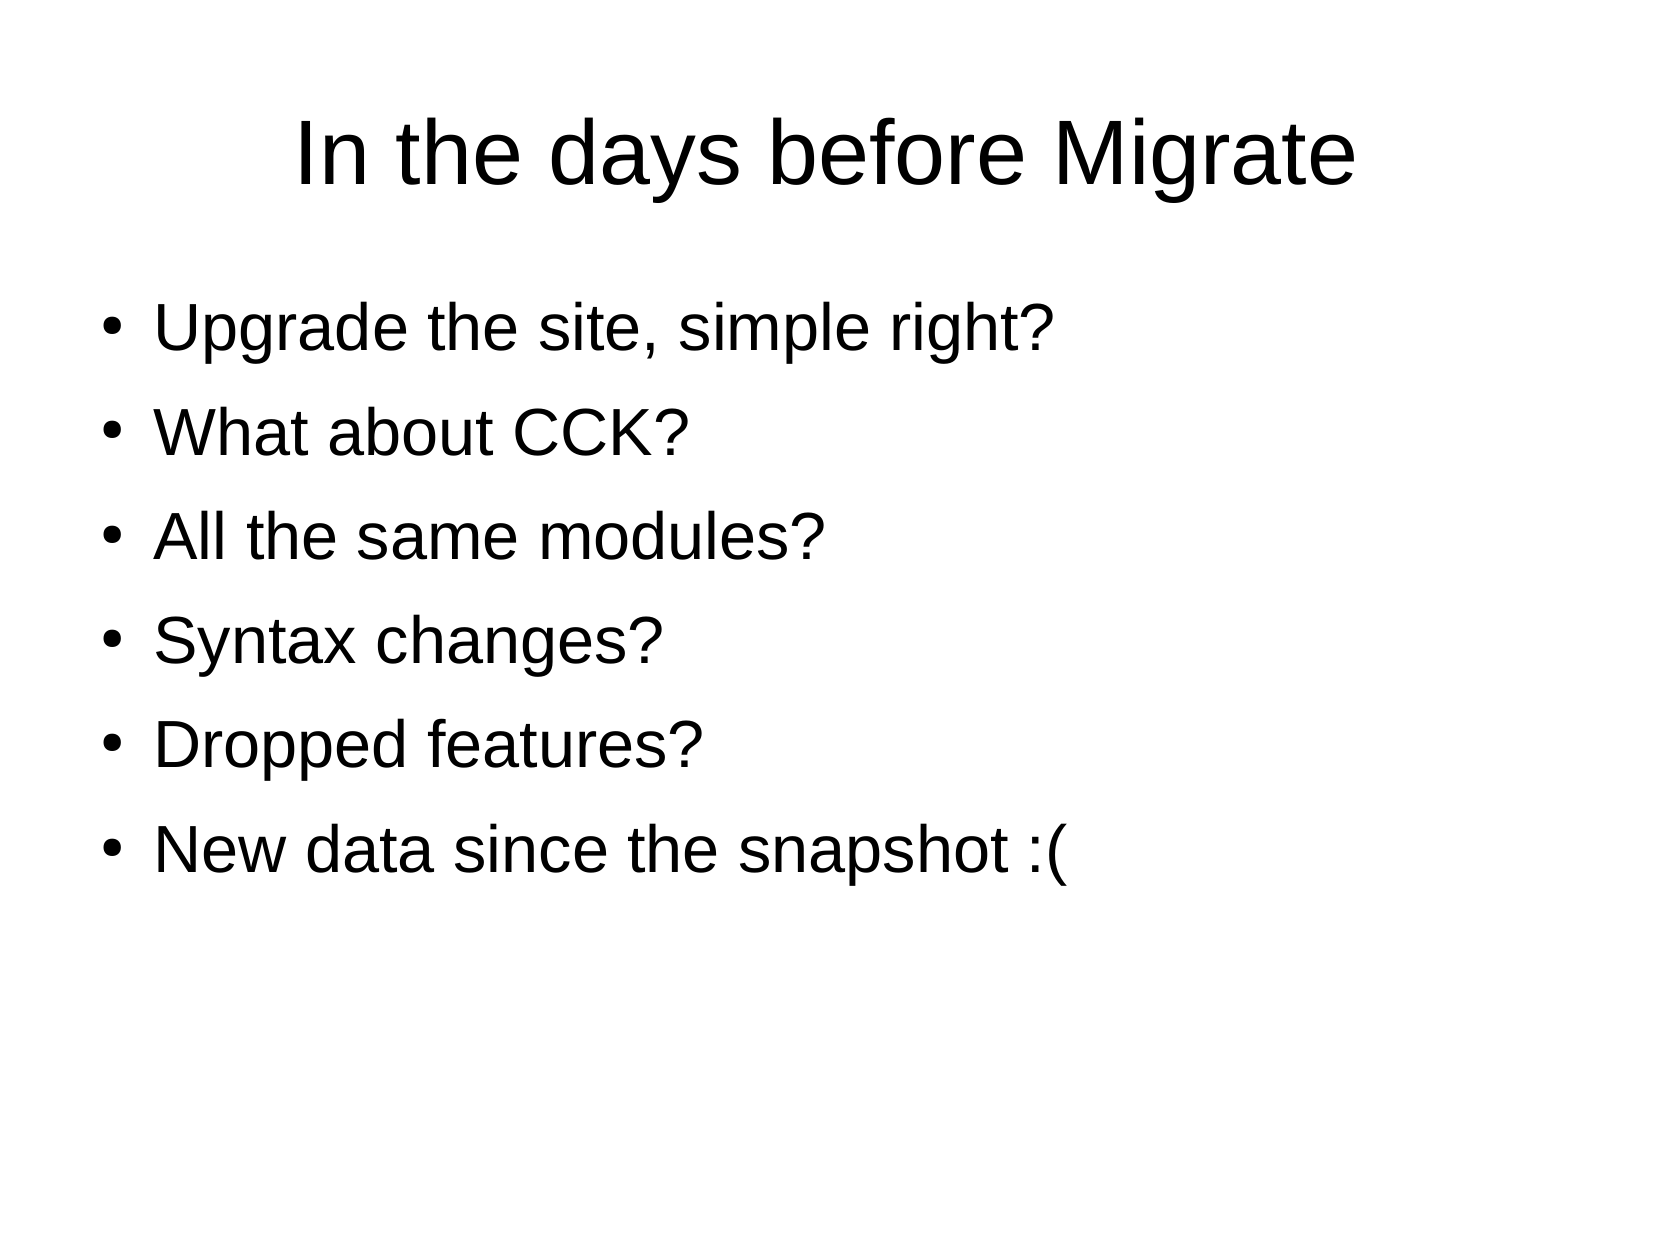

# In the days before Migrate
Upgrade the site, simple right?
What about CCK?
All the same modules?
Syntax changes?
Dropped features?
New data since the snapshot :(